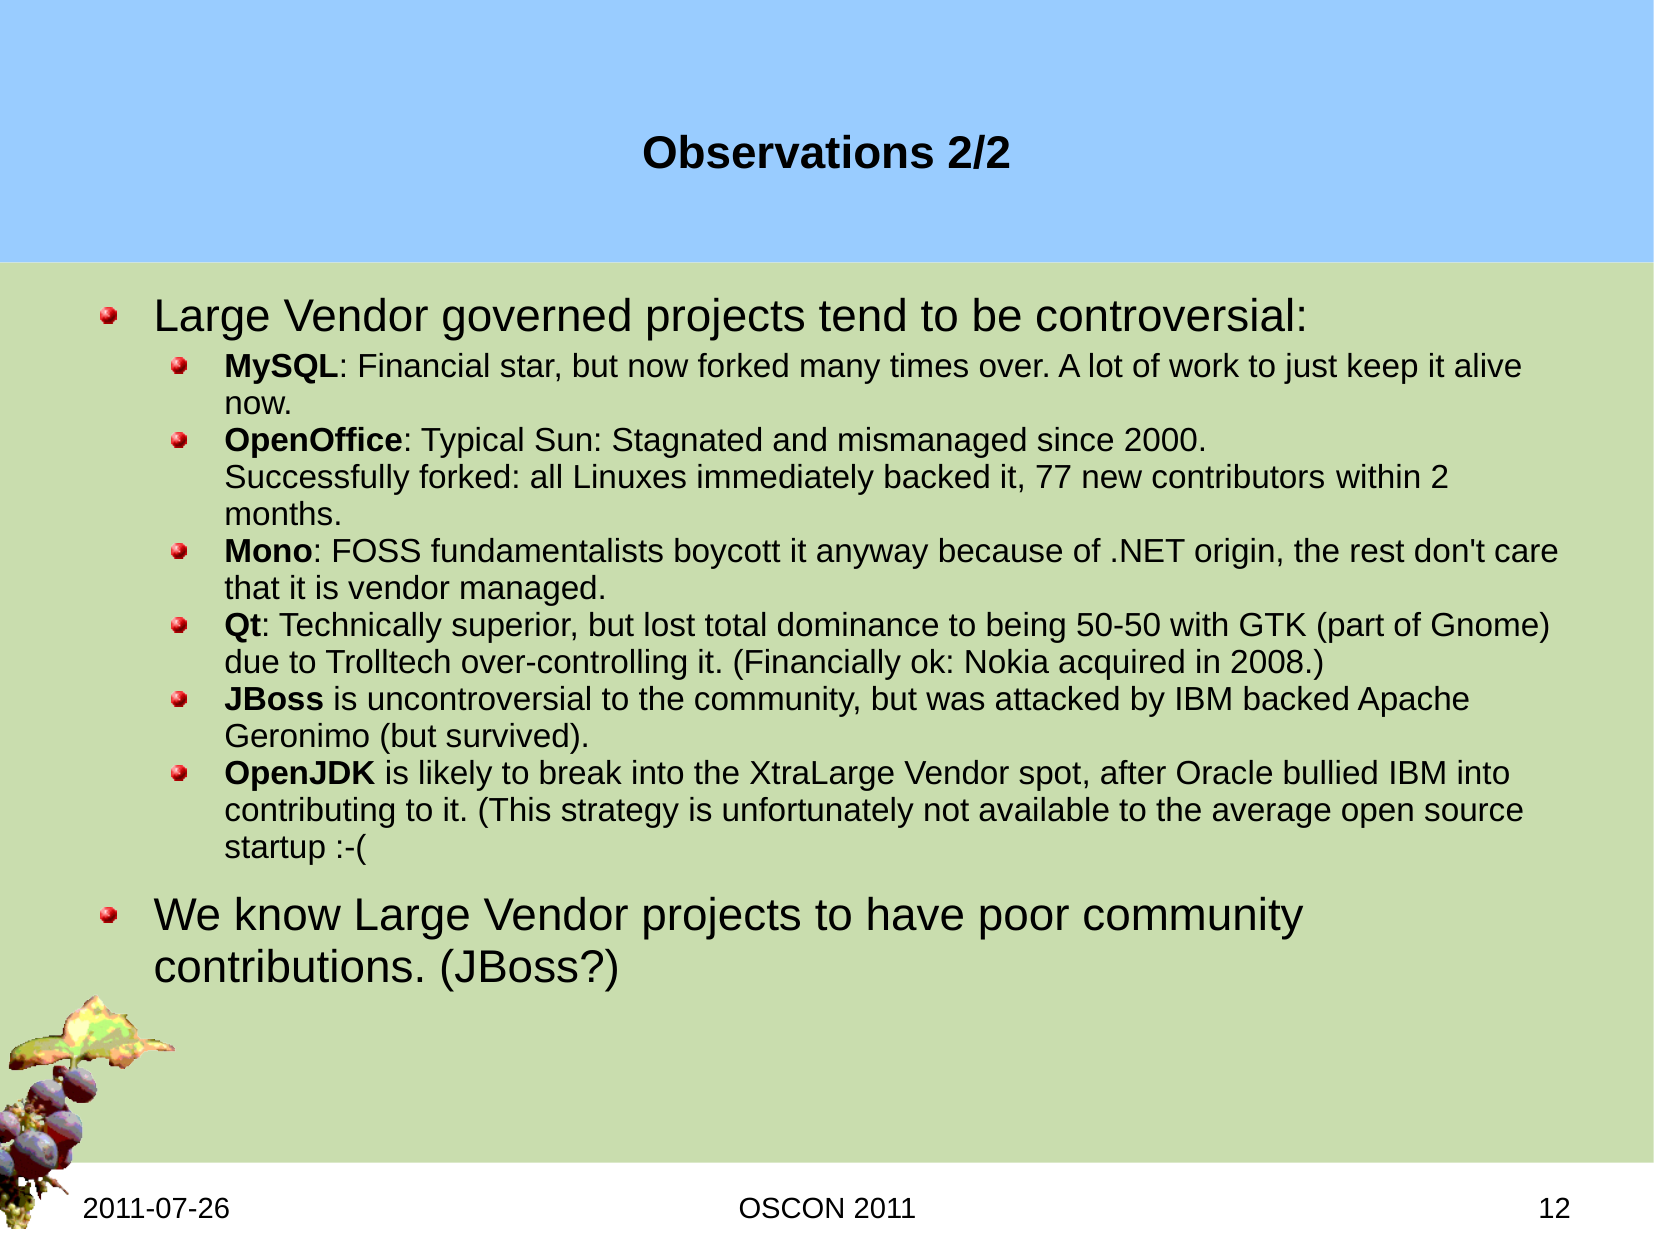

# Observations 2/2
Large Vendor governed projects tend to be controversial:
MySQL: Financial star, but now forked many times over. A lot of work to just keep it alive now.
OpenOffice: Typical Sun: Stagnated and mismanaged since 2000.
Successfully forked: all Linuxes immediately backed it, 77 new contributors within 2 months.
Mono: FOSS fundamentalists boycott it anyway because of .NET origin, the rest don't care that it is vendor managed.
Qt: Technically superior, but lost total dominance to being 50-50 with GTK (part of Gnome) due to Trolltech over-controlling it. (Financially ok: Nokia acquired in 2008.)
JBoss is uncontroversial to the community, but was attacked by IBM backed Apache Geronimo (but survived).
OpenJDK is likely to break into the XtraLarge Vendor spot, after Oracle bullied IBM into contributing to it. (This strategy is unfortunately not available to the average open source startup :-(
We know Large Vendor projects to have poor community contributions. (JBoss?)
2011-07-26
OSCON 2011
12